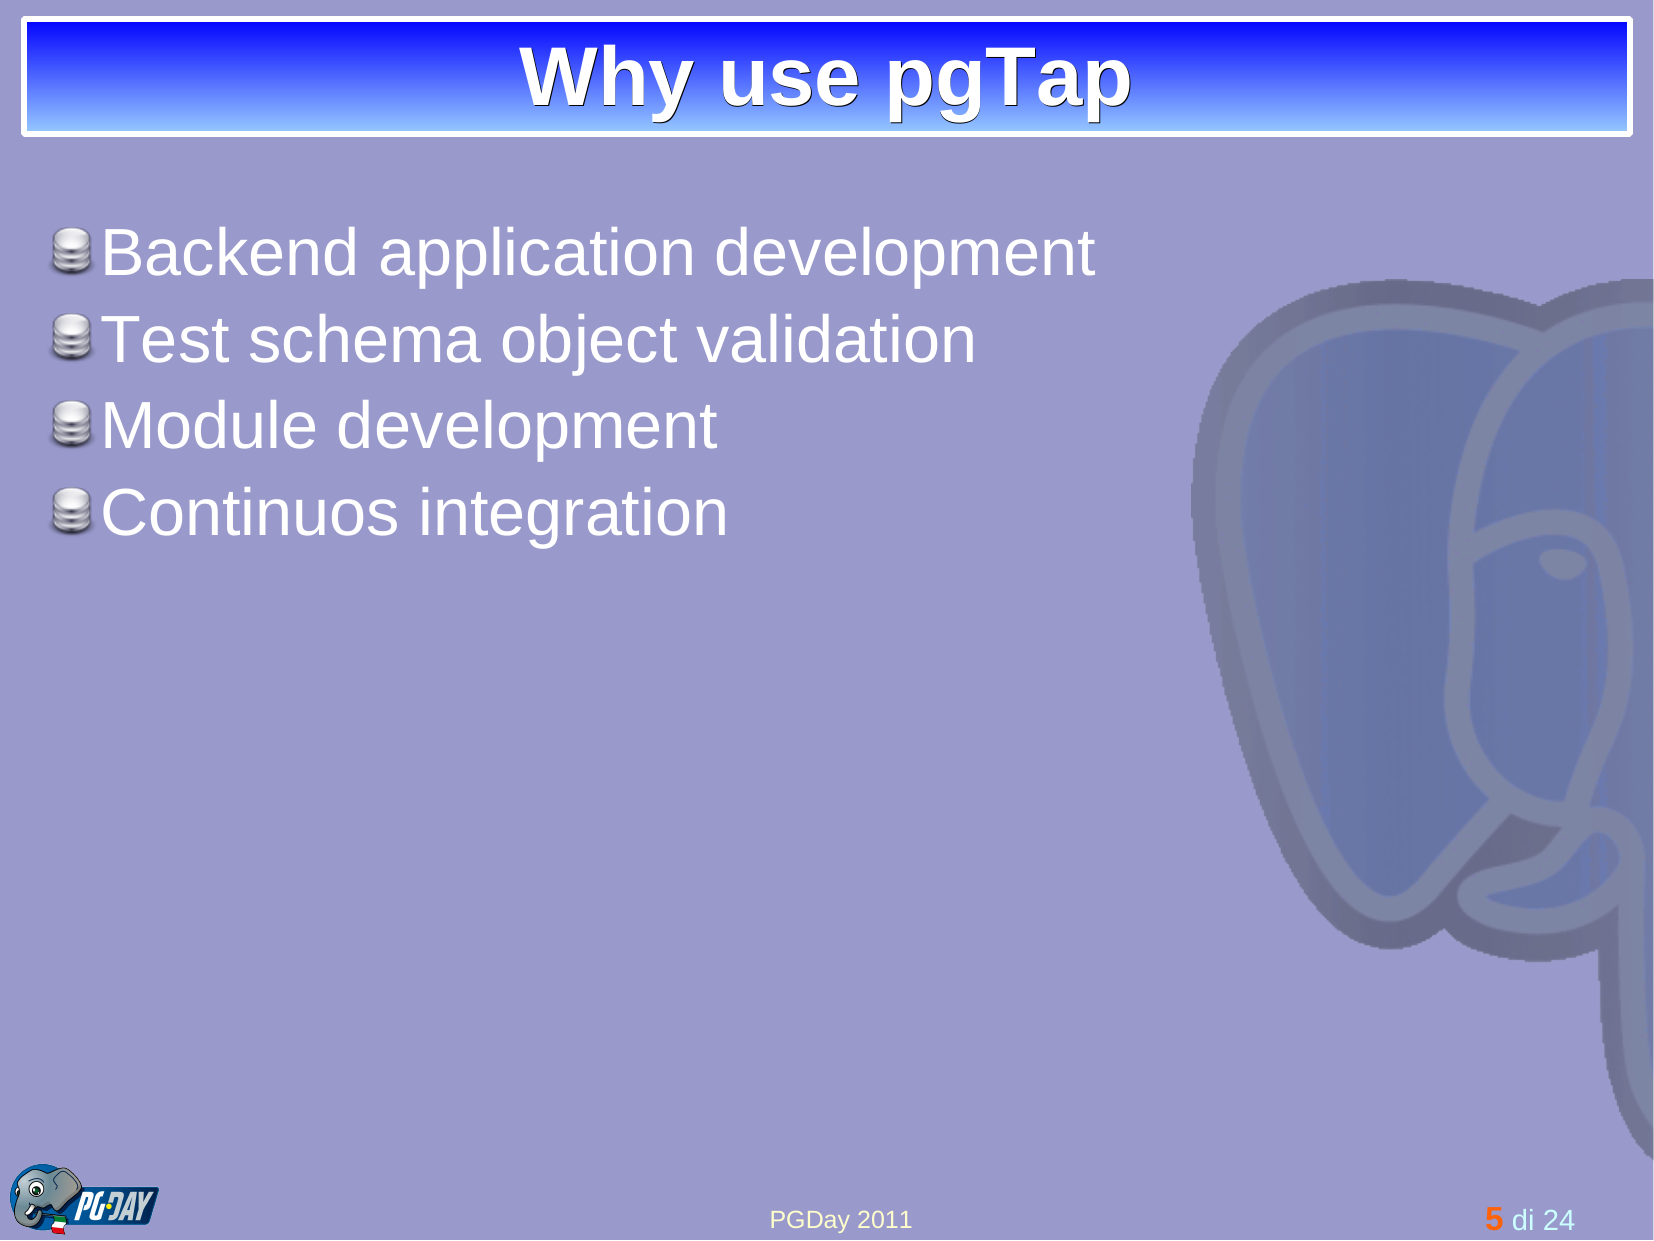

# Why use pgTap
Backend application development
Test schema object validation
Module development
Continuos integration